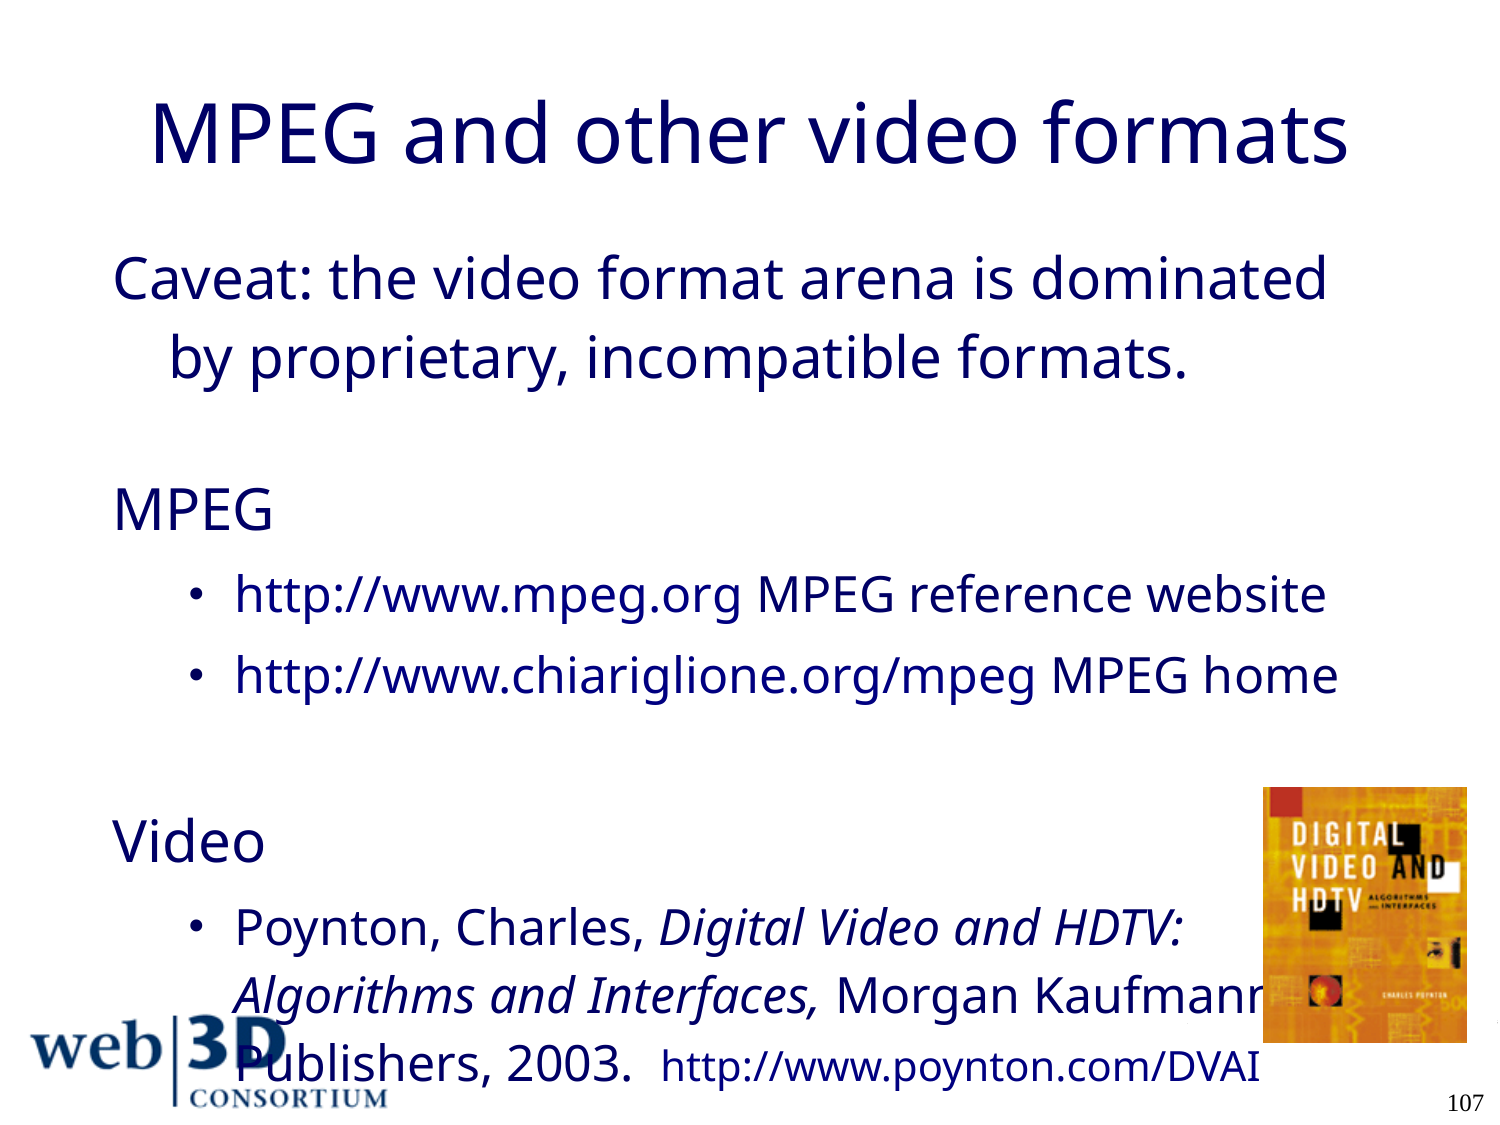

# MPEG and other video formats
Caveat: the video format arena is dominated by proprietary, incompatible formats.
MPEG
http://www.mpeg.org MPEG reference website
http://www.chiariglione.org/mpeg MPEG home
Video
Poynton, Charles, Digital Video and HDTV: Algorithms and Interfaces, Morgan Kaufmann Publishers, 2003. http://www.poynton.com/DVAI